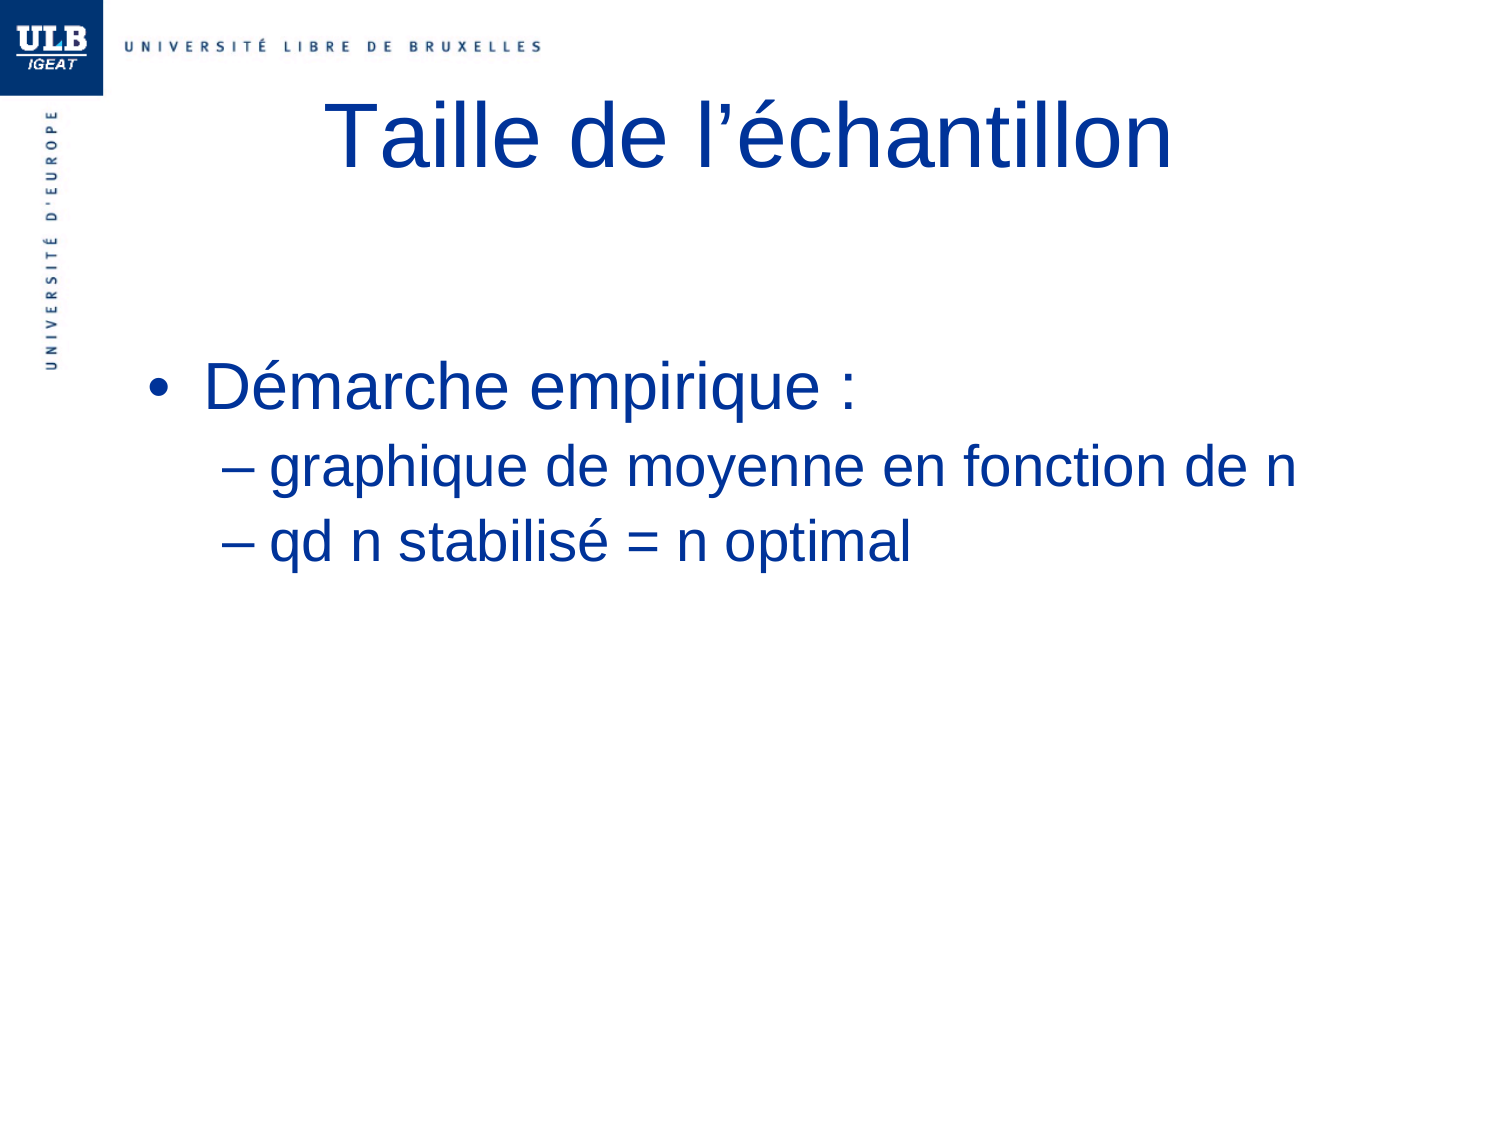

# Taille de l’échantillon
Démarche empirique :
graphique de moyenne en fonction de n
qd n stabilisé = n optimal